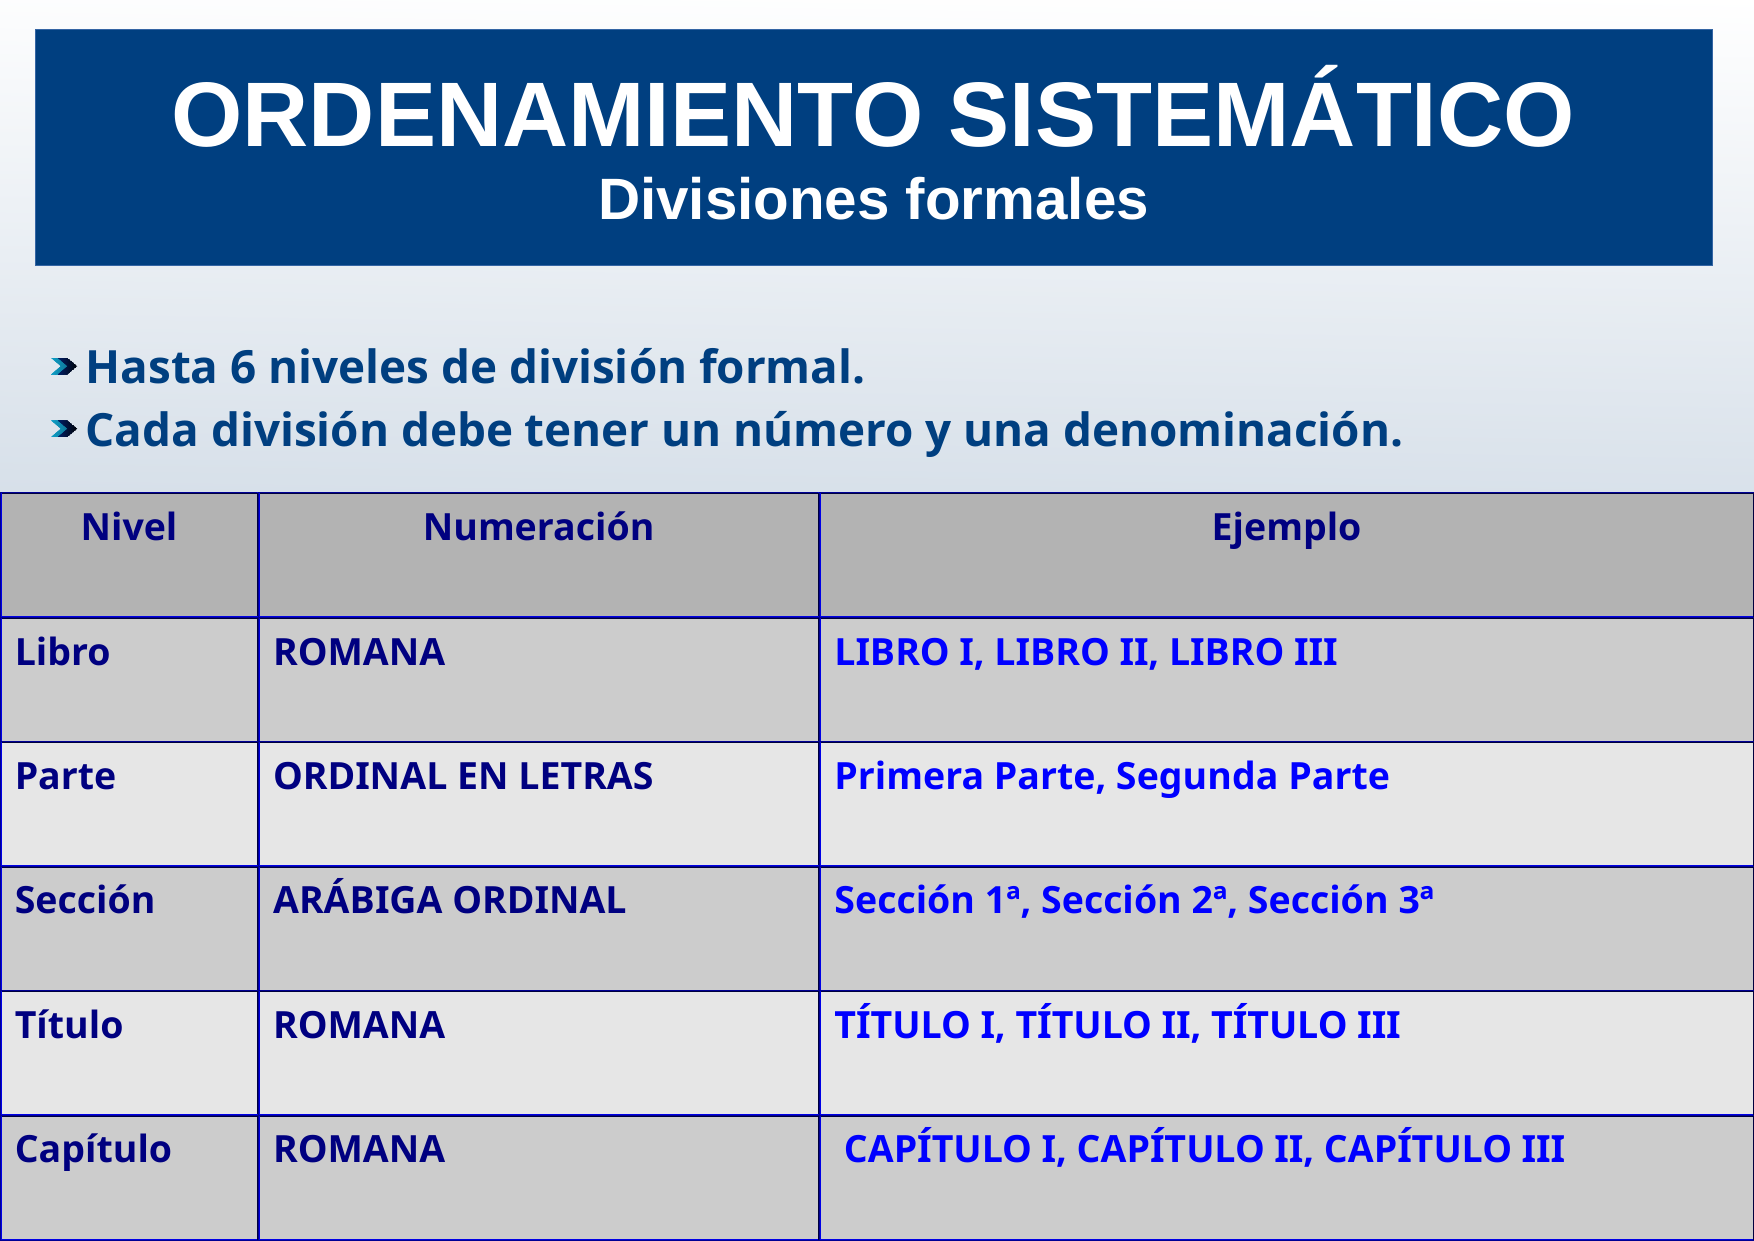

ORDENAMIENTO SISTEMÁTICO
Divisiones formales
Hasta 6 niveles de división formal.
Cada división debe tener un número y una denominación.
| Nivel | Numeración | Ejemplo |
| --- | --- | --- |
| Libro | ROMANA | LIBRO I, LIBRO II, LIBRO III |
| Parte | ORDINAL EN LETRAS | Primera Parte, Segunda Parte |
| Sección | ARÁBIGA ORDINAL | Sección 1ª, Sección 2ª, Sección 3ª |
| Título | ROMANA | TÍTULO I, TÍTULO II, TÍTULO III |
| Capítulo | ROMANA | CAPÍTULO I, CAPÍTULO II, CAPÍTULO III |